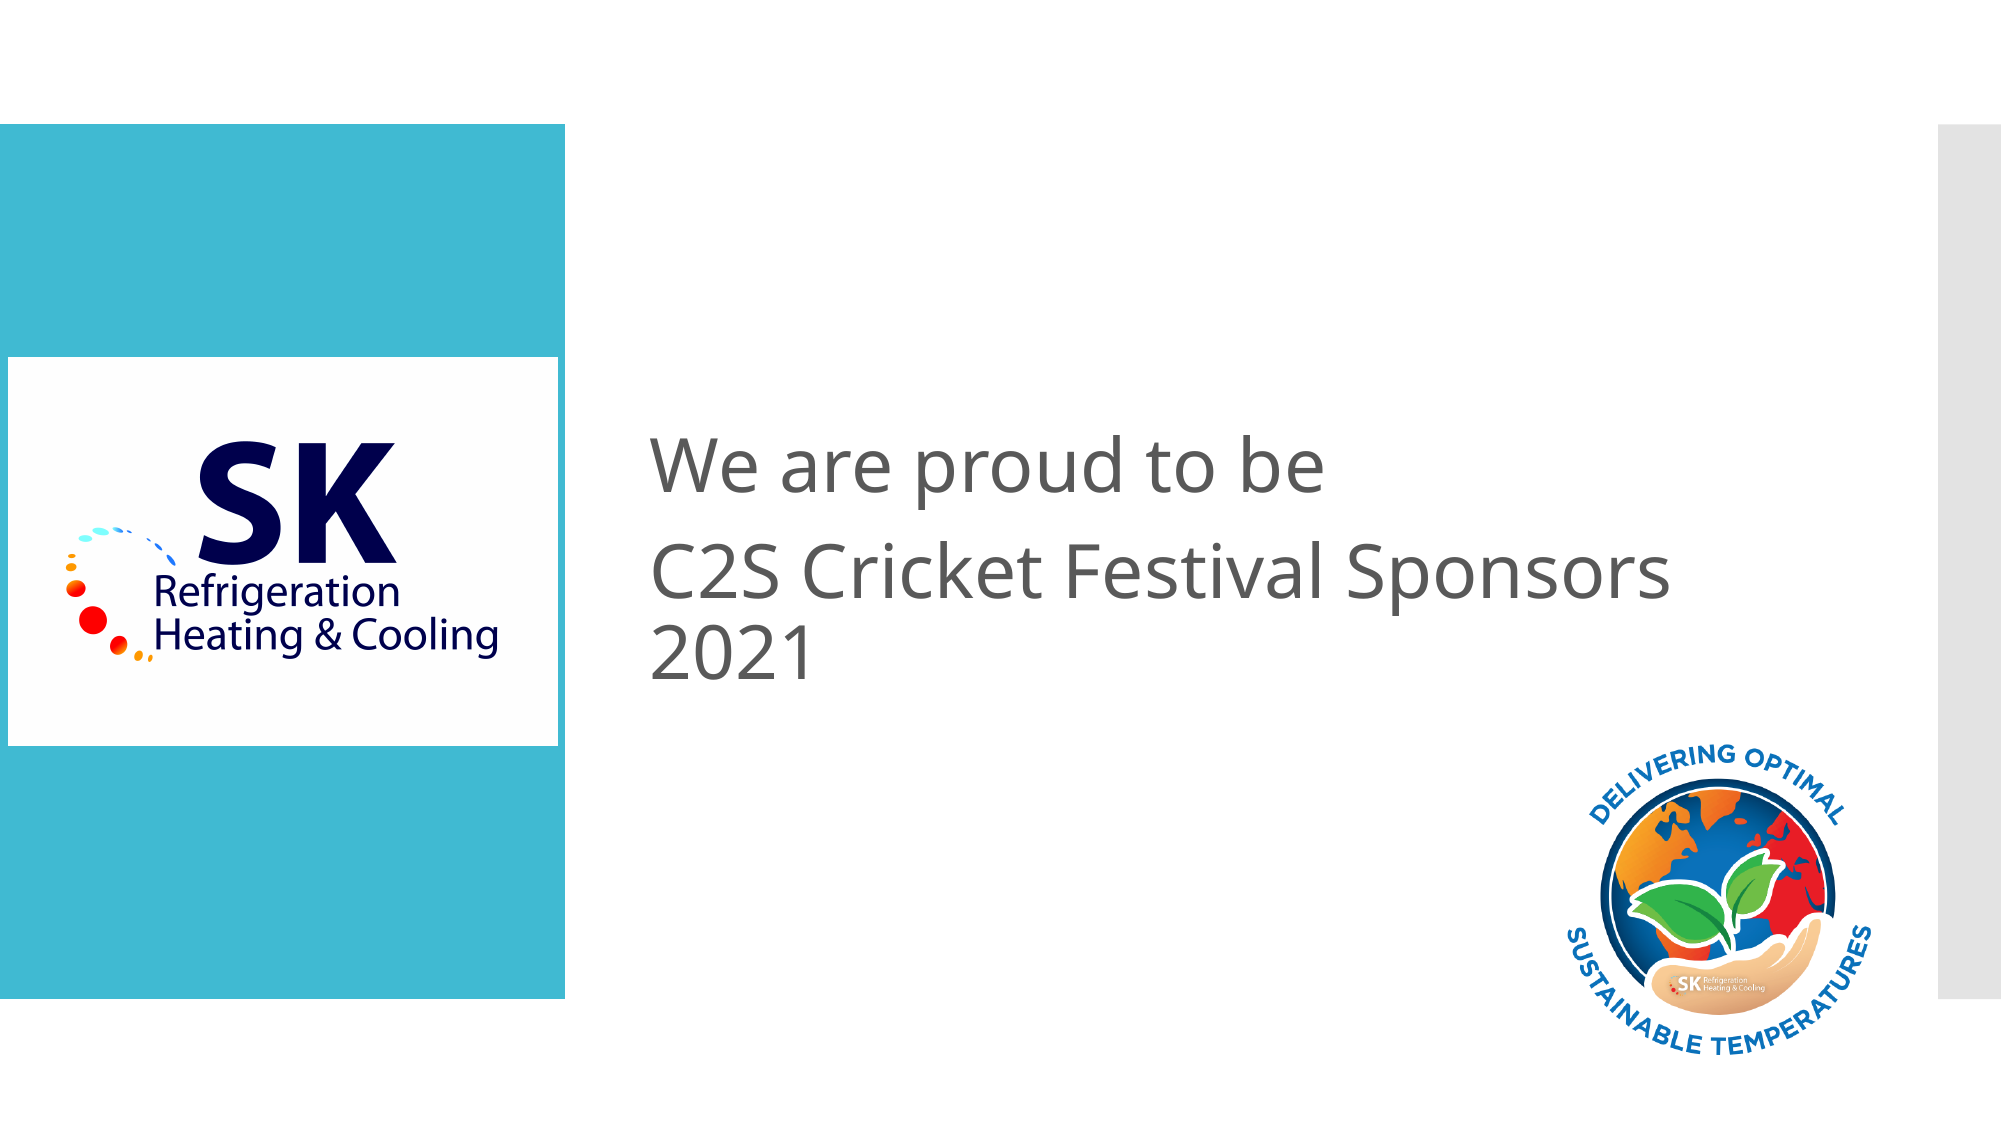

#
We are proud to be
C2S Cricket Festival Sponsors 2021